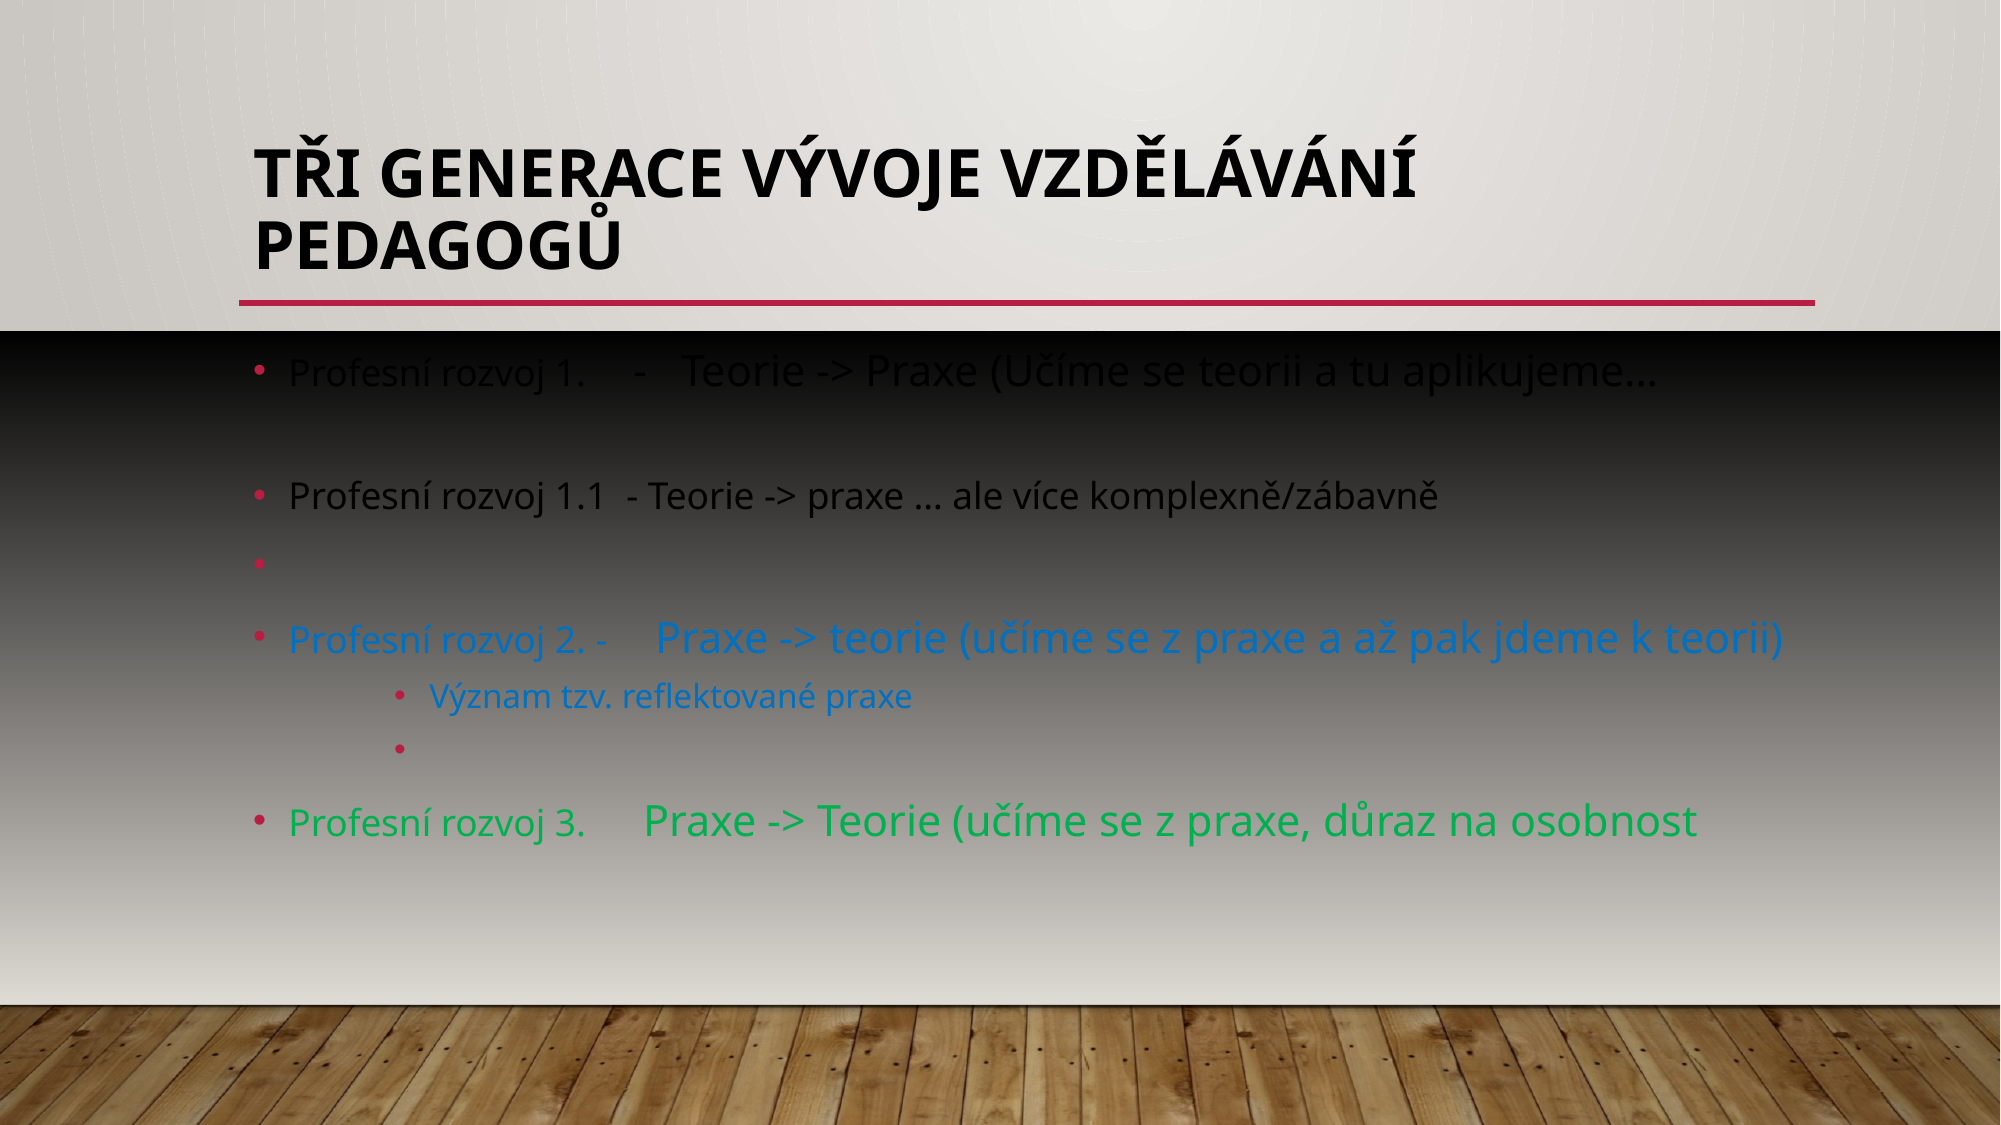

# Tři generace vývoje vzdělávání pedagogů
Profesní rozvoj 1. - Teorie -> Praxe (Učíme se teorii a tu aplikujeme…
Profesní rozvoj 1.1 - Teorie -> praxe … ale více komplexně/zábavně
Profesní rozvoj 2. - Praxe -> teorie (učíme se z praxe a až pak jdeme k teorii)
Význam tzv. reflektované praxe
Profesní rozvoj 3. Praxe -> Teorie (učíme se z praxe, důraz na osobnost